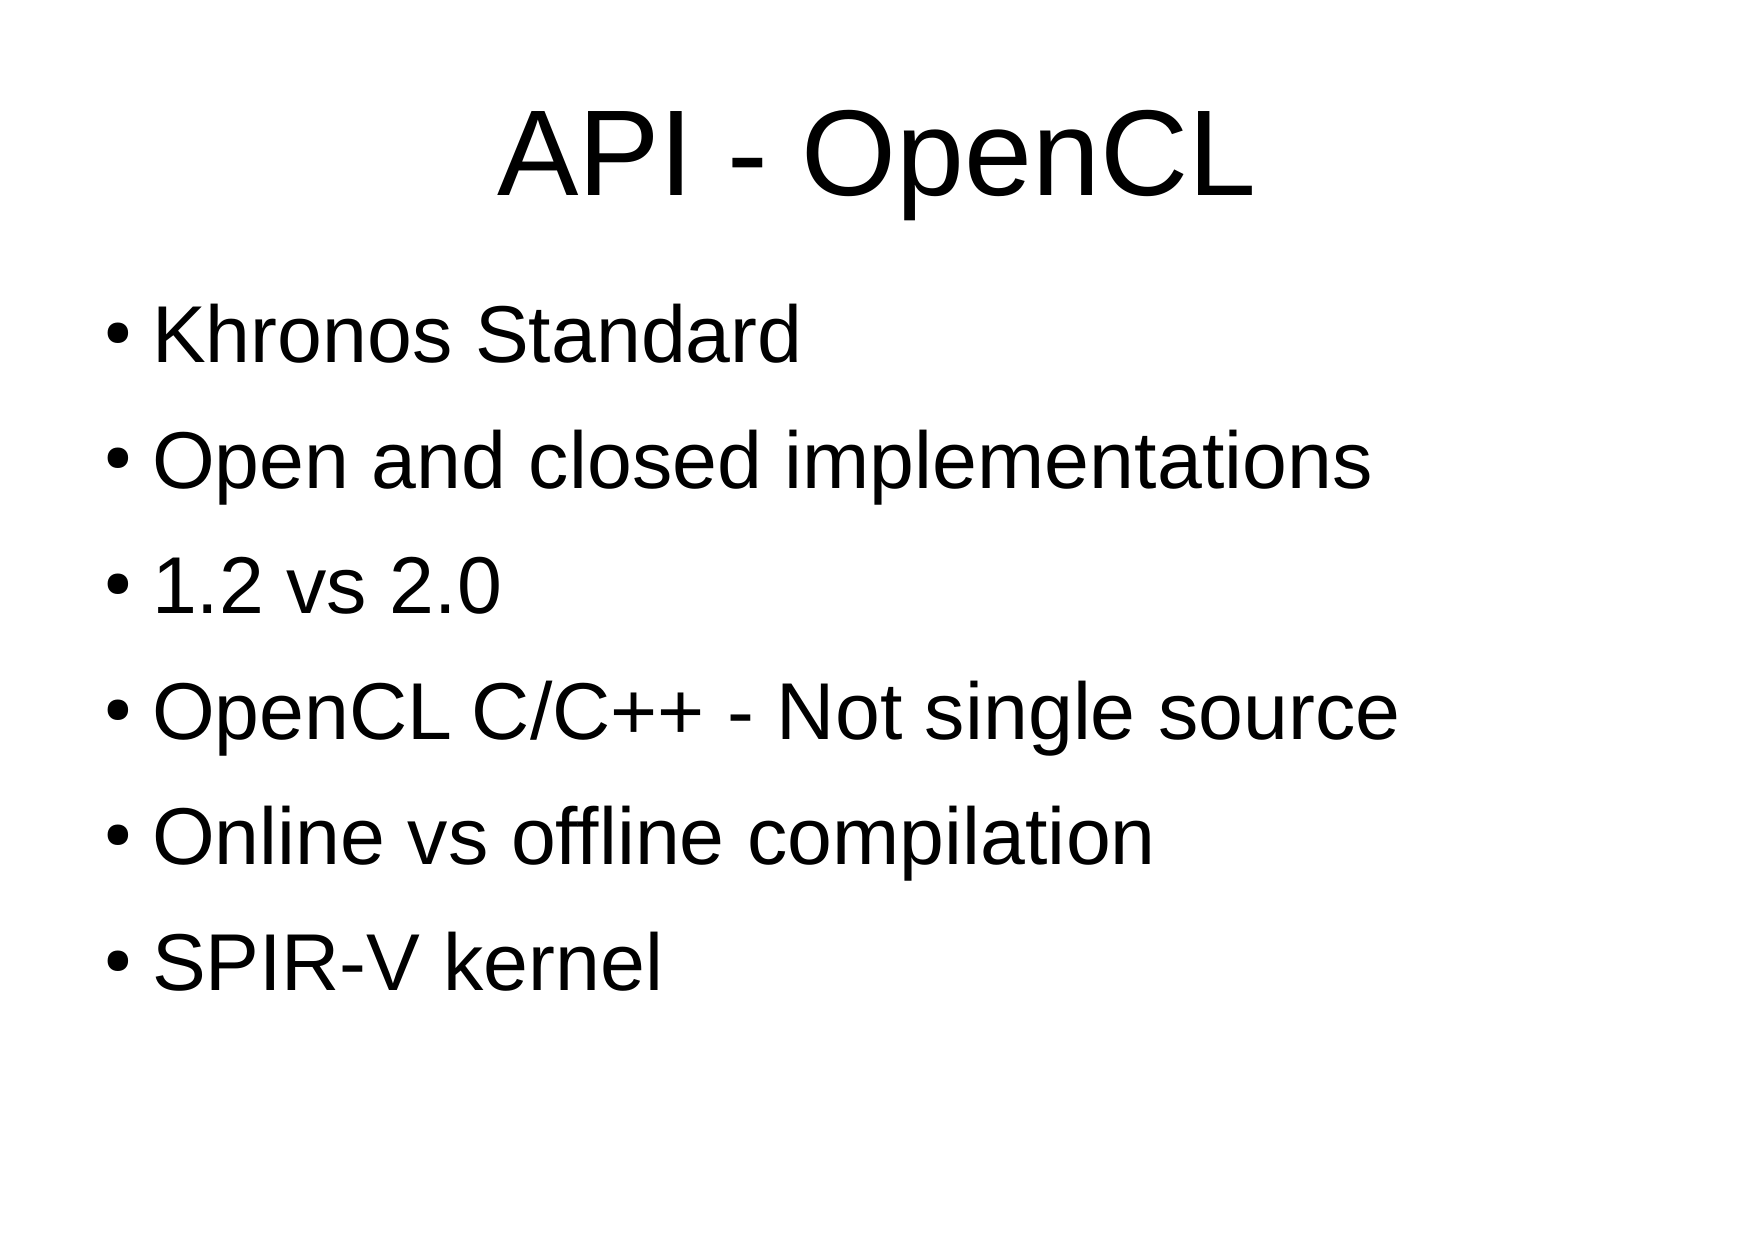

# API - OpenCL
Khronos Standard
Open and closed implementations
1.2 vs 2.0
OpenCL C/C++ - Not single source
Online vs offline compilation
SPIR-V kernel